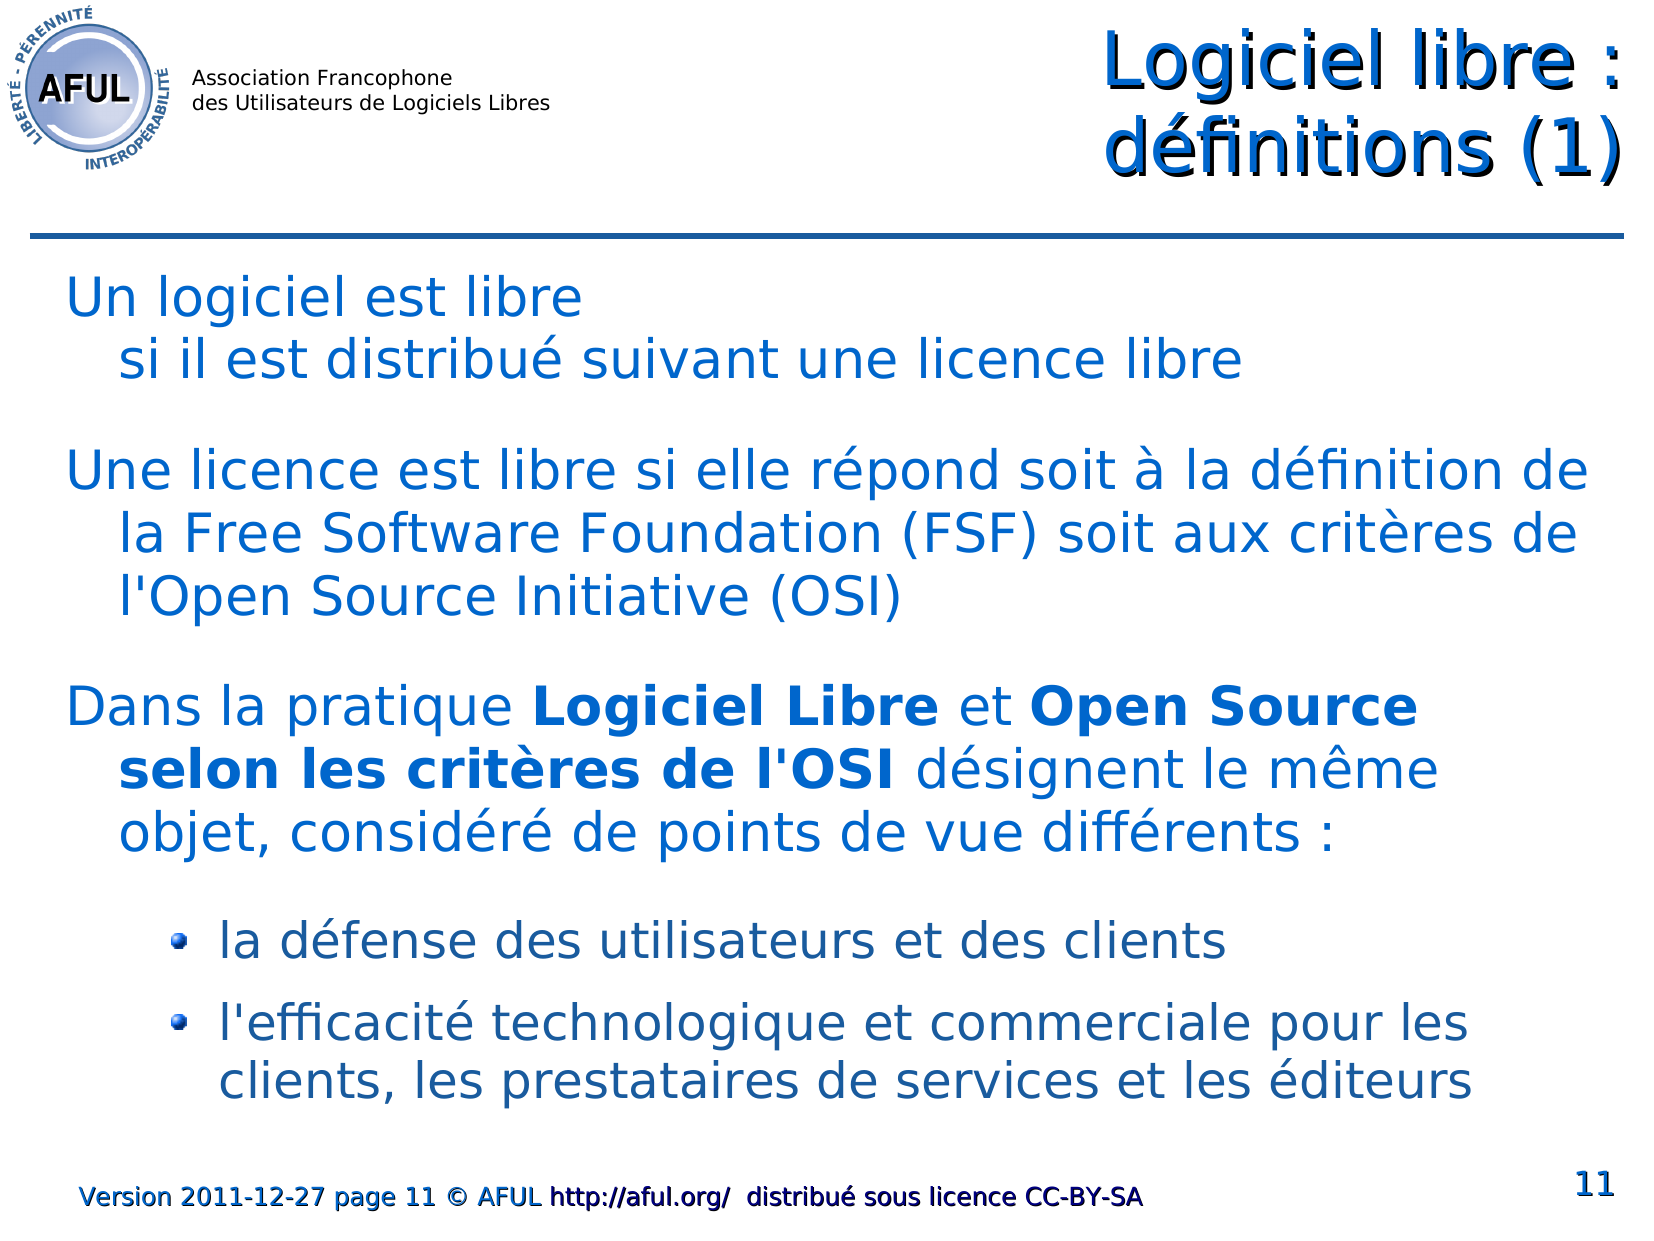

# Logiciel libre : définitions (1)
Un logiciel est libre
si il est distribué suivant une licence libre
Une licence est libre si elle répond soit à la définition de la Free Software Foundation (FSF) soit aux critères de l'Open Source Initiative (OSI)
Dans la pratique Logiciel Libre et Open Source selon les critères de l'OSI désignent le même objet, considéré de points de vue différents :
la défense des utilisateurs et des clients
l'efficacité technologique et commerciale pour les clients, les prestataires de services et les éditeurs